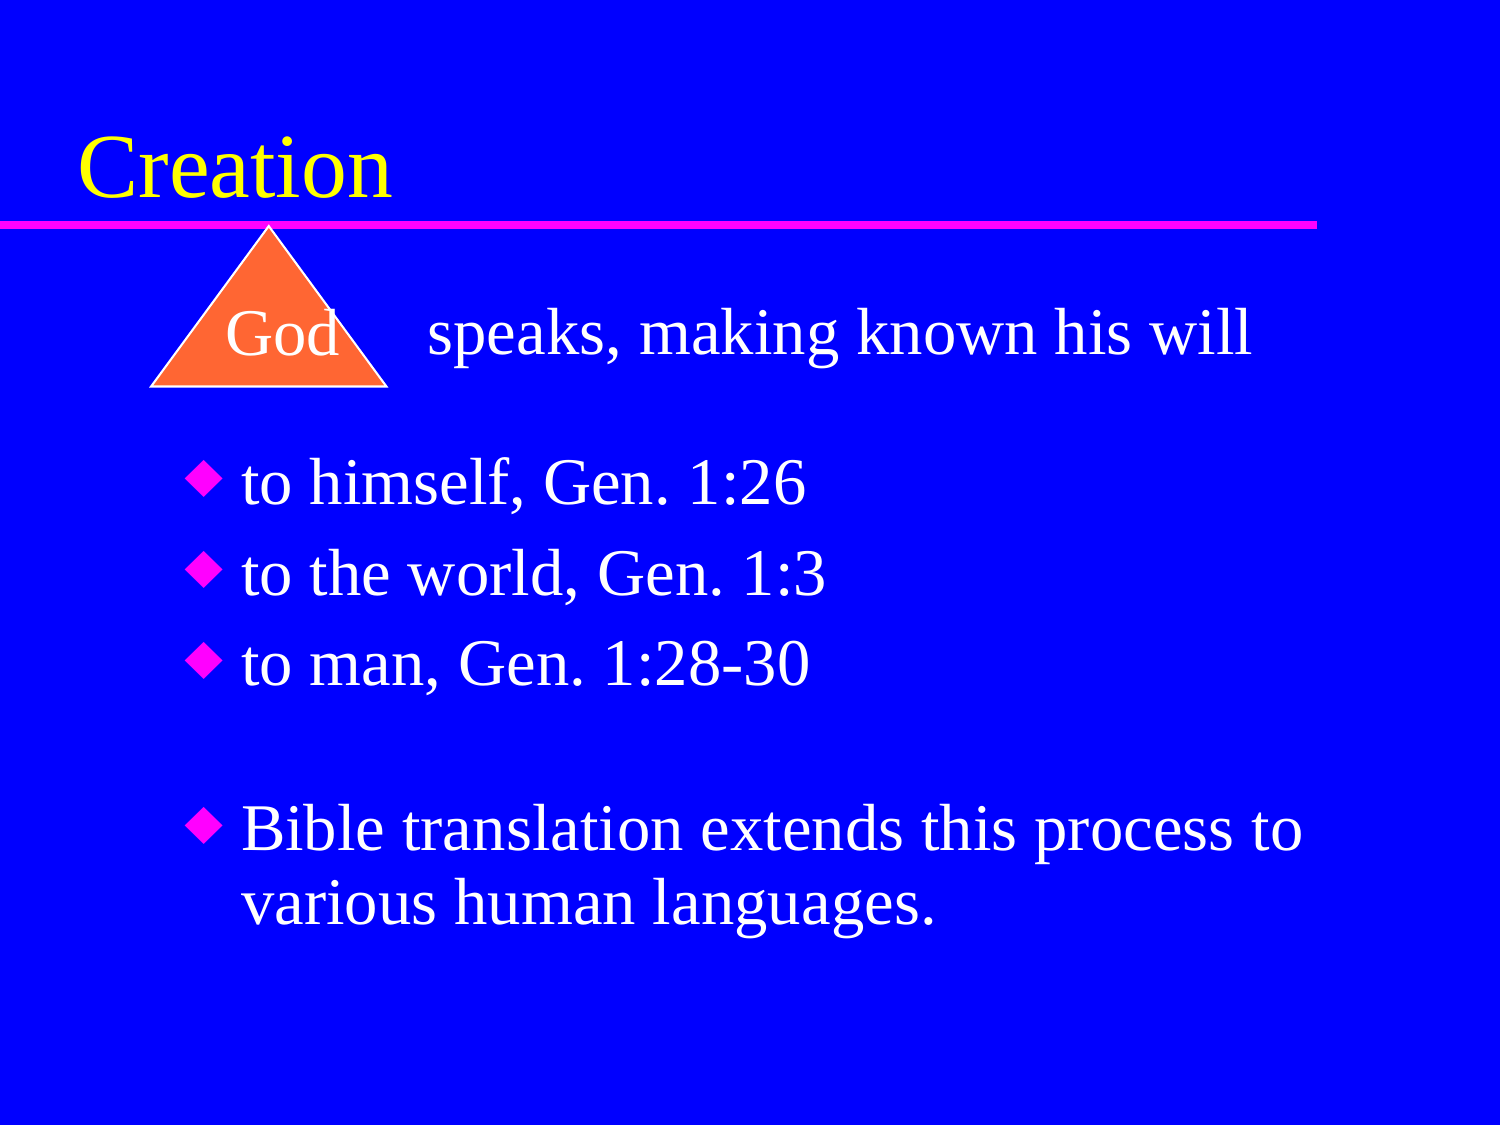

# Creation
God
speaks, making known his will
to himself, Gen. 1:26
to the world, Gen. 1:3
to man, Gen. 1:28-30
Bible translation extends this process to various human languages.